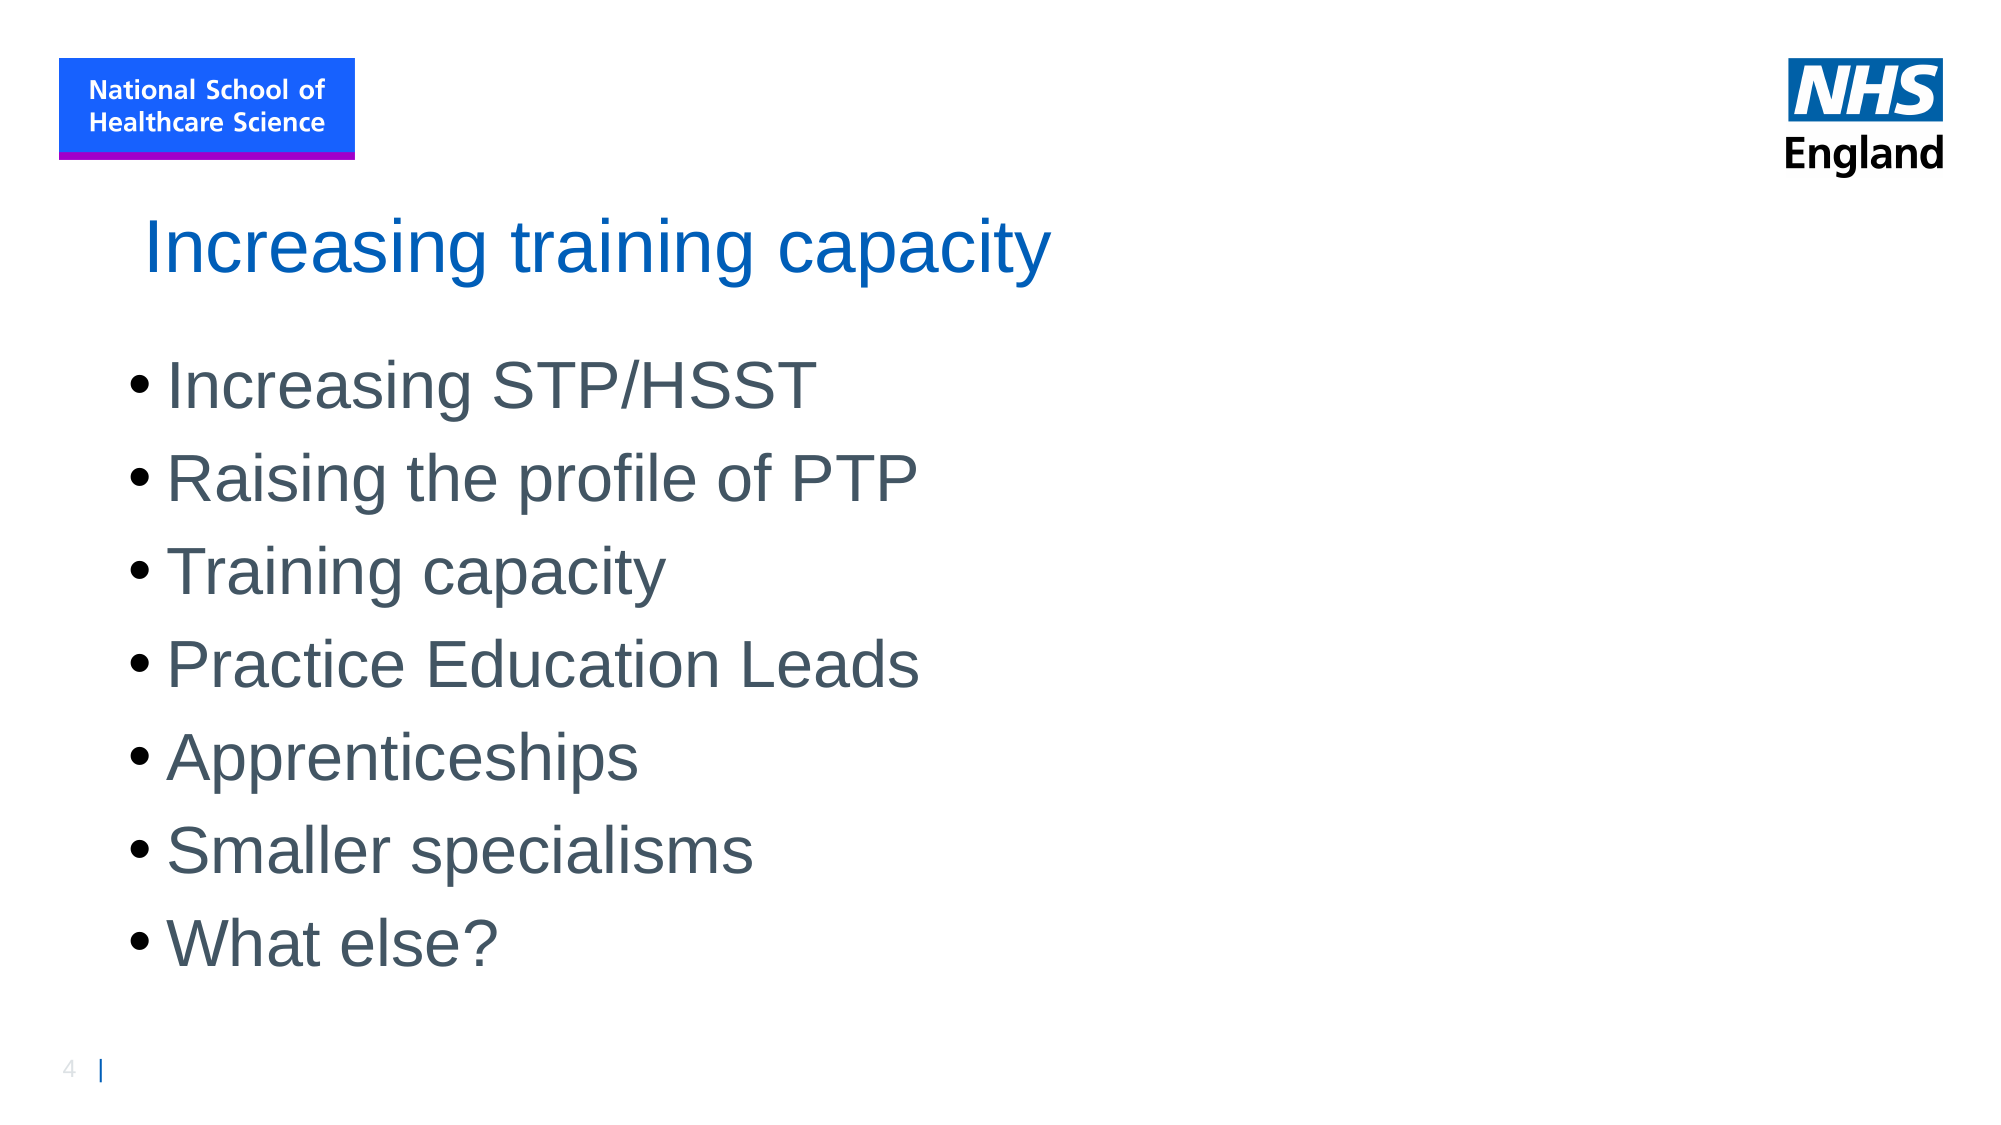

# Increasing training capacity
Increasing STP/HSST
Raising the profile of PTP
Training capacity
Practice Education Leads
Apprenticeships
Smaller specialisms
What else?